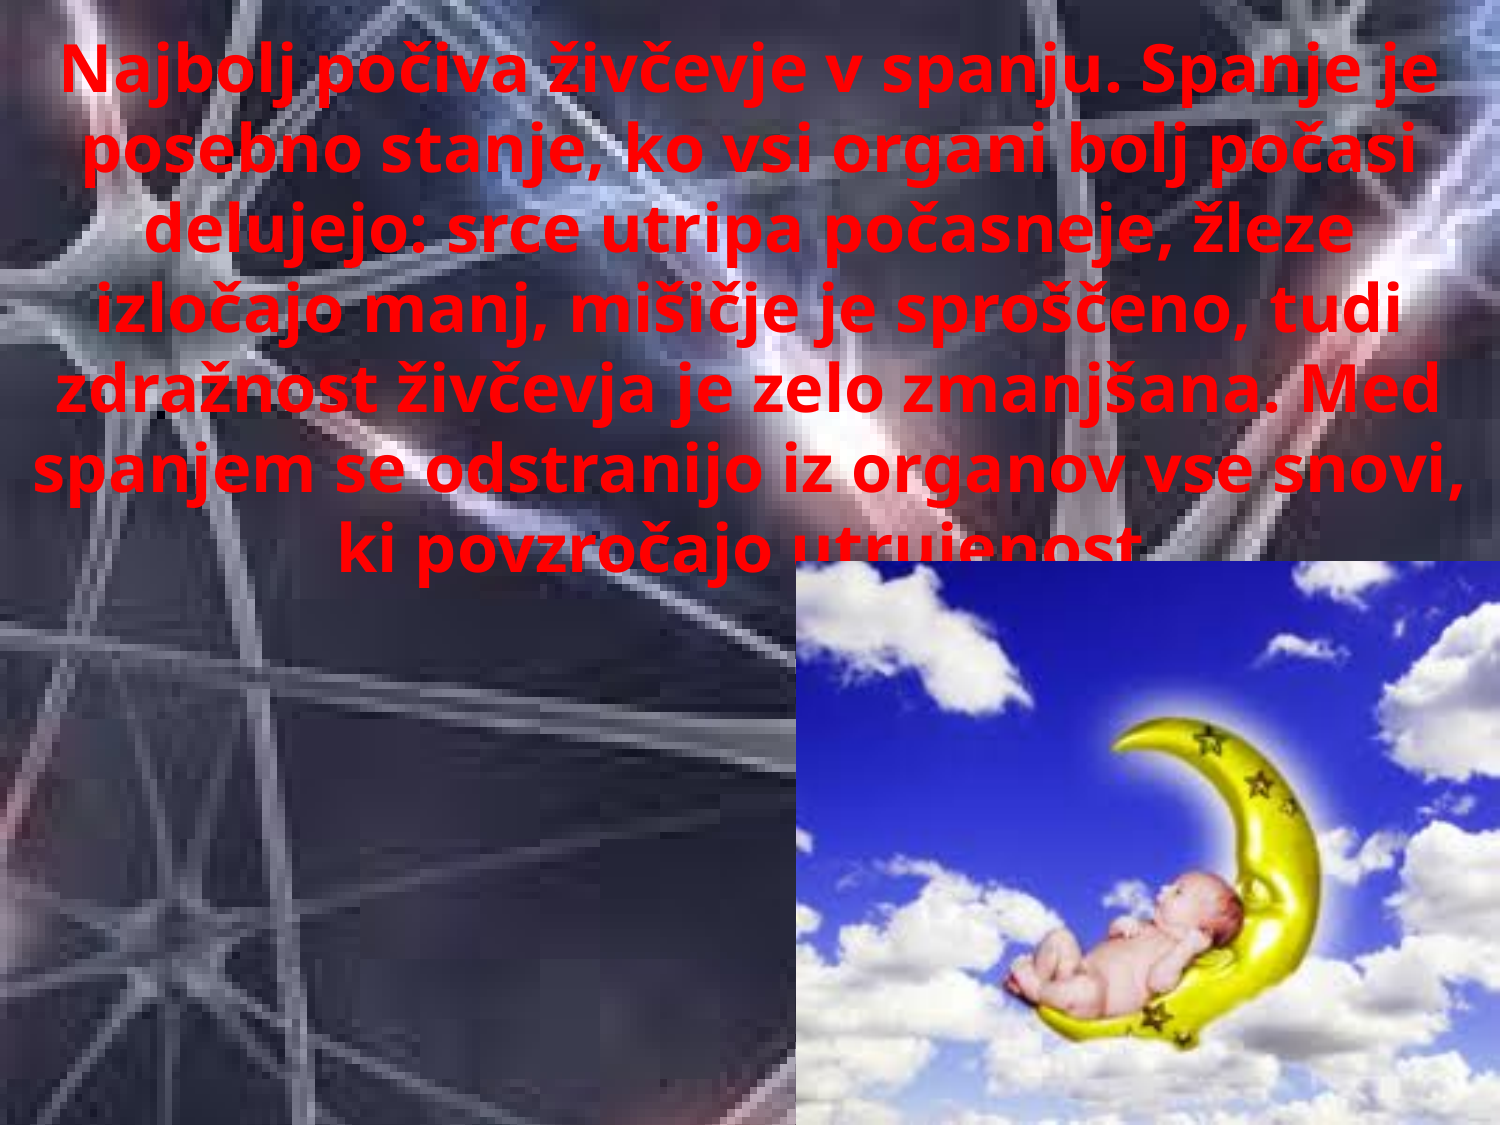

# Najbolj počiva živčevje v spanju. Spanje je posebno stanje, ko vsi organi bolj počasi delujejo: srce utripa počasneje, žleze izločajo manj, mišičje je sproščeno, tudi zdražnost živčevja je zelo zmanjšana. Med spanjem se odstranijo iz organov vse snovi, ki povzročajo utrujenost.